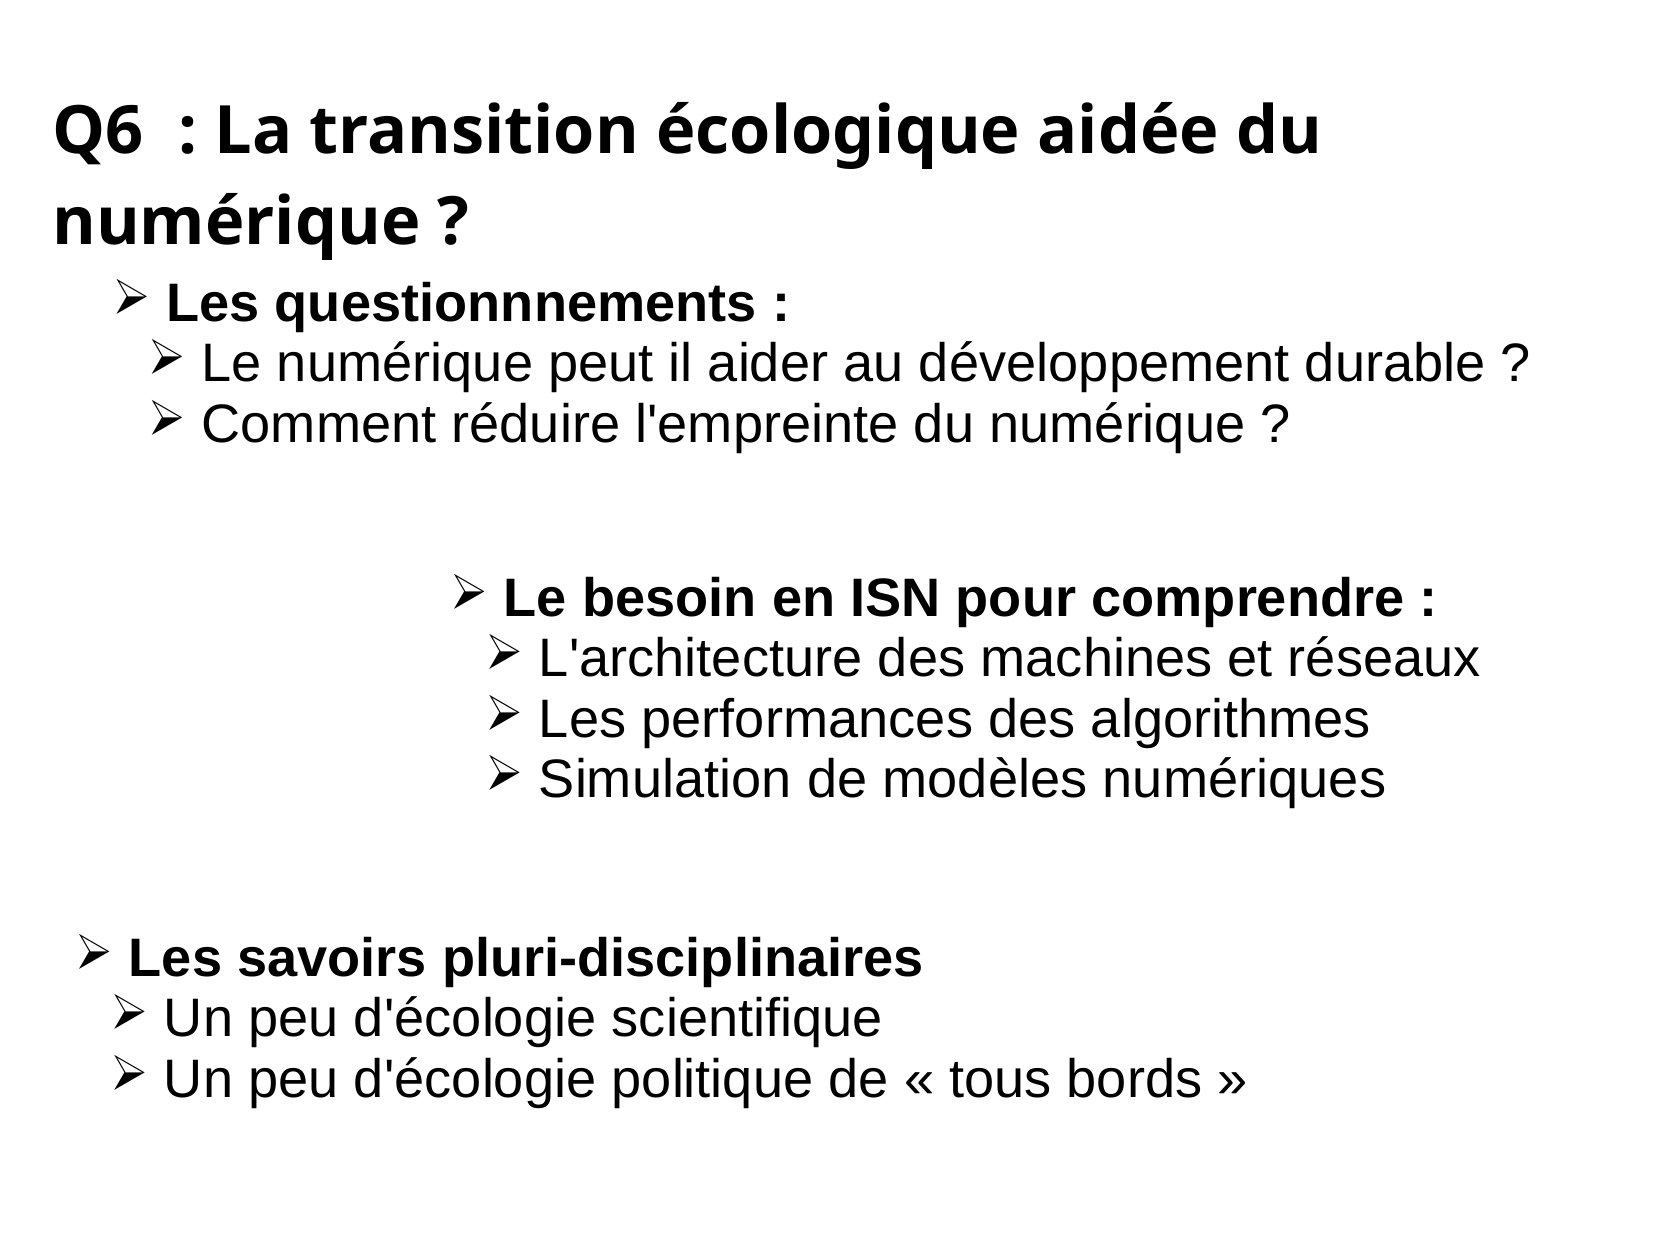

Q6  : La transition écologique aidée du numérique ?
 Les questionnnements :
 Le numérique peut il aider au développement durable ?
 Comment réduire l'empreinte du numérique ?
 Le besoin en ISN pour comprendre :
 L'architecture des machines et réseaux
 Les performances des algorithmes
 Simulation de modèles numériques
 Les savoirs pluri-disciplinaires
 Un peu d'écologie scientifique
 Un peu d'écologie politique de « tous bords »